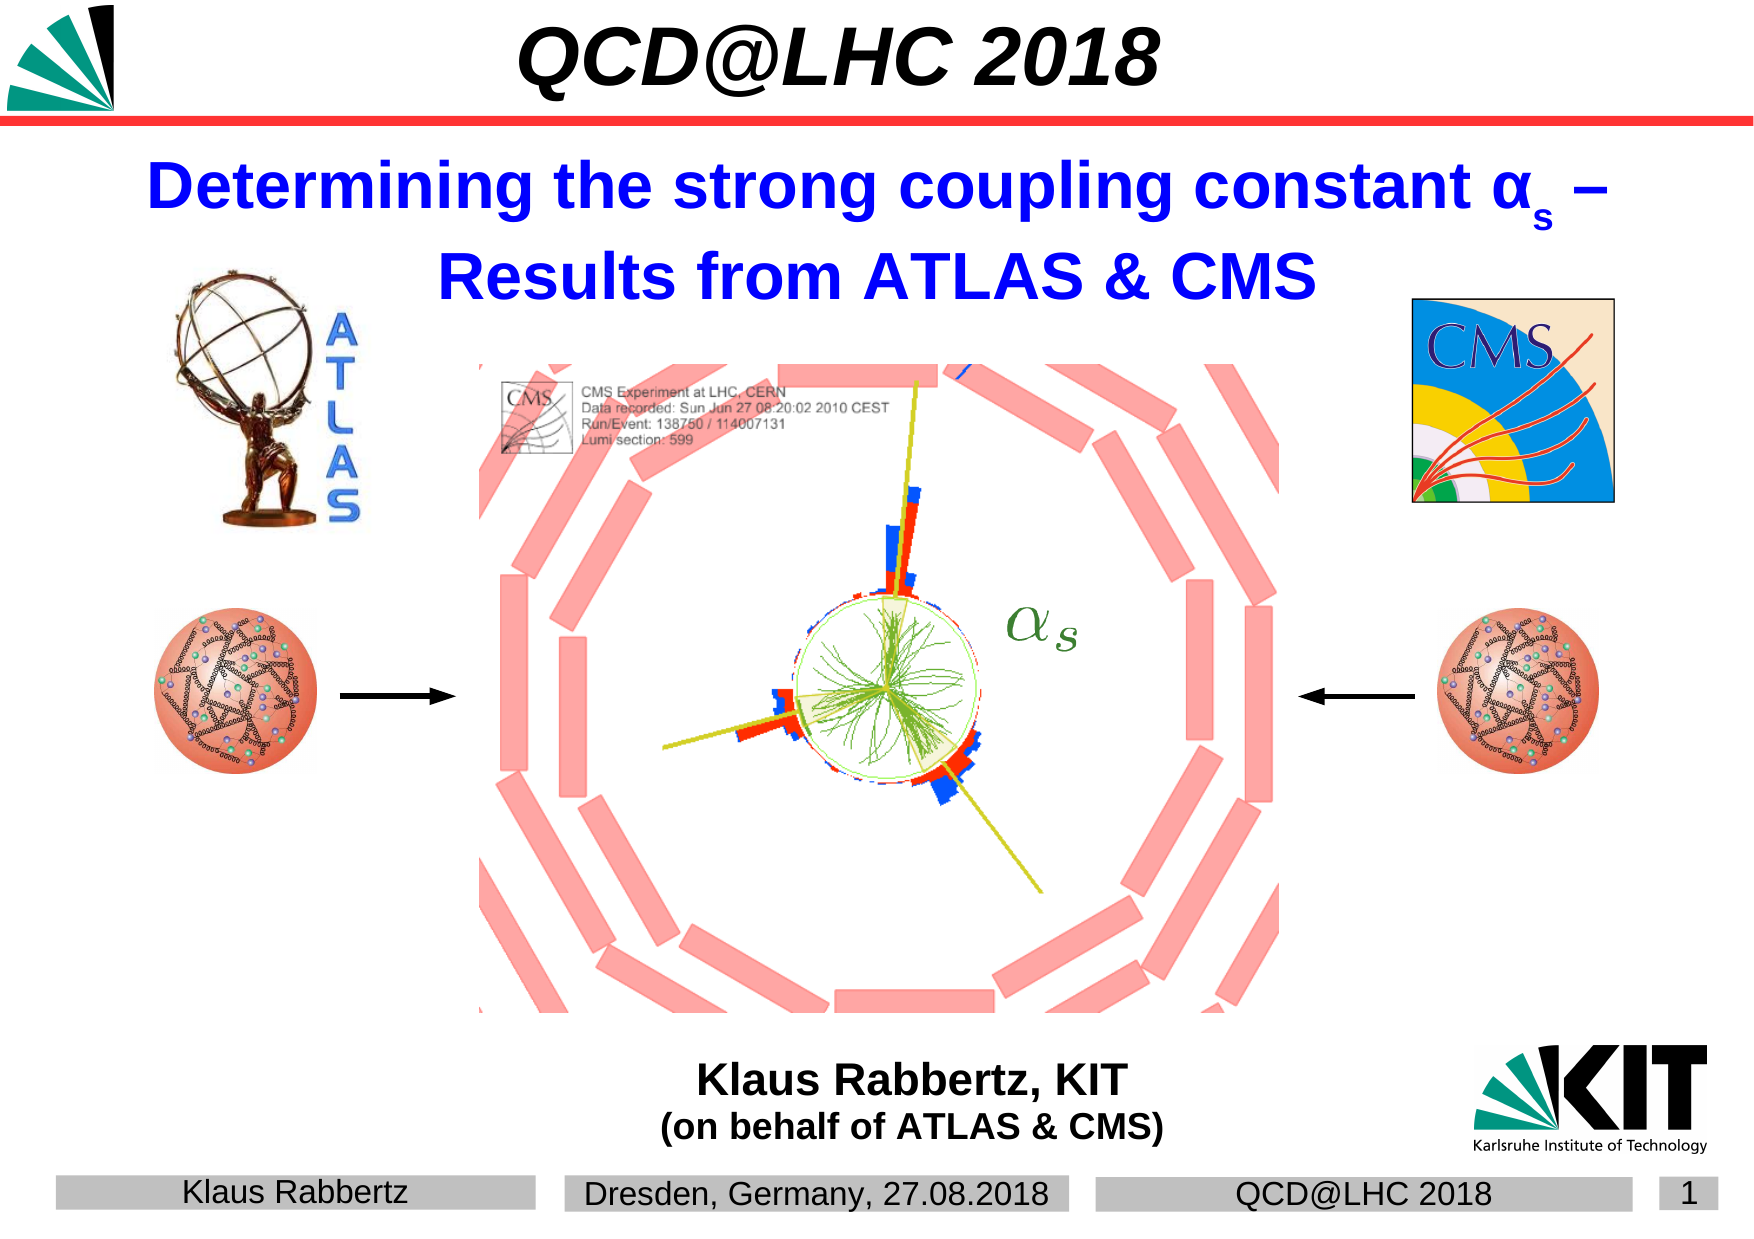

# QCD@LHC 2018
 Determining the strong coupling constant αs – Results from ATLAS & CMS
Klaus Rabbertz, KIT
(on behalf of ATLAS & CMS)